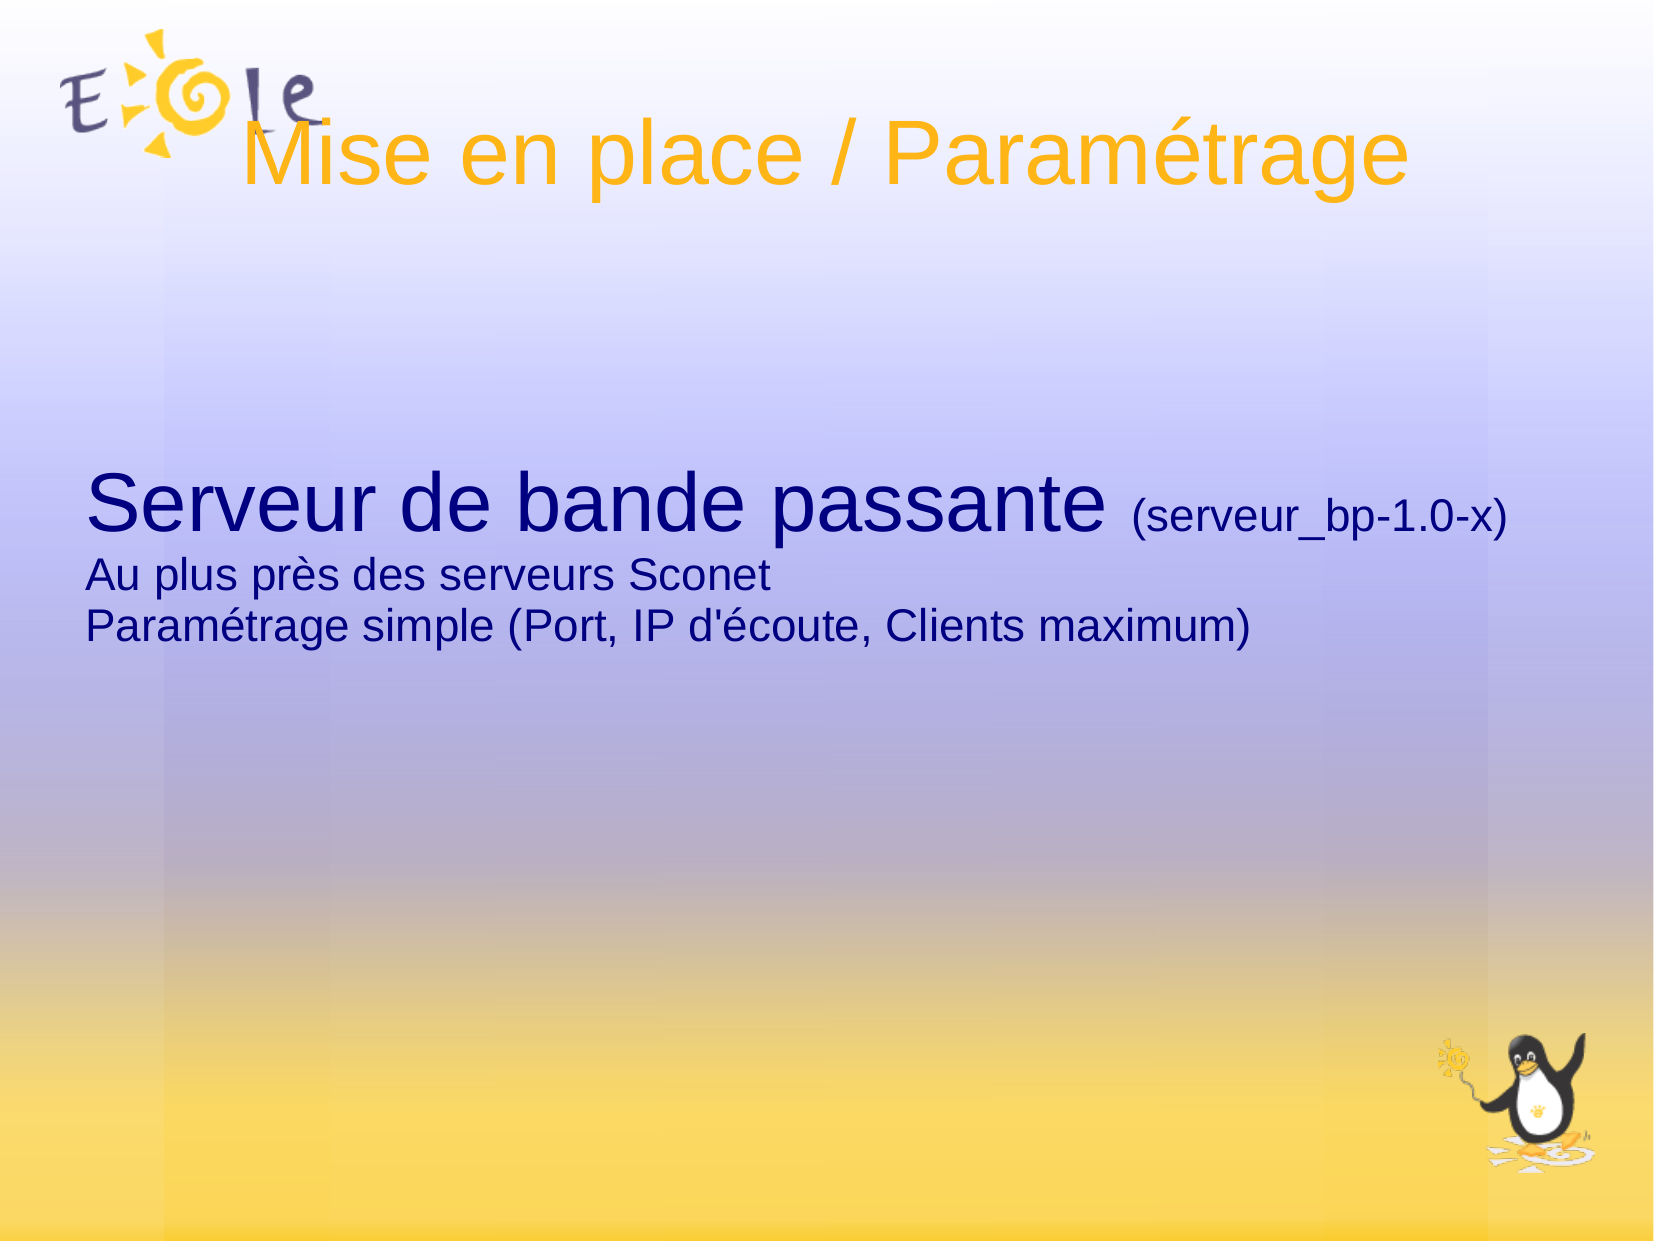

# Mise en place / Paramétrage
Serveur de bande passante (serveur_bp-1.0-x)
Au plus près des serveurs Sconet
Paramétrage simple (Port, IP d'écoute, Clients maximum)